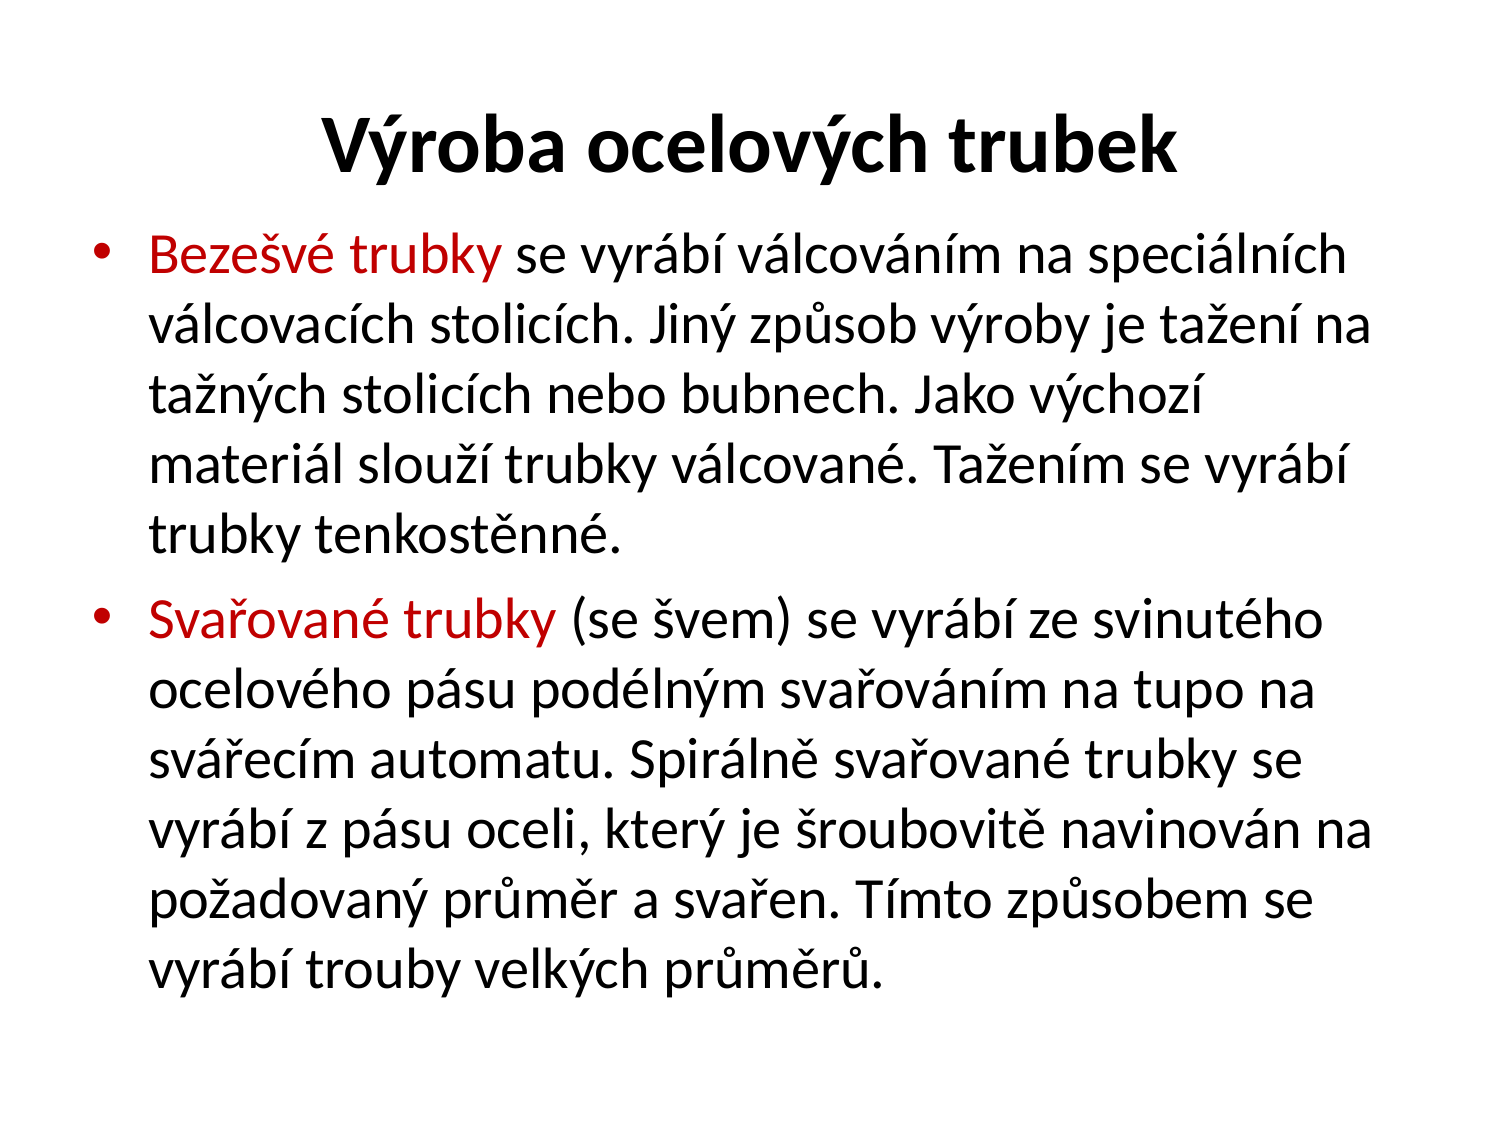

# Výroba ocelových trubek
Bezešvé trubky se vyrábí válcováním na speciálních válcovacích stolicích. Jiný způsob výroby je tažení na tažných stolicích nebo bubnech. Jako výchozí materiál slouží trubky válcované. Tažením se vyrábí trubky tenkostěnné.
Svařované trubky (se švem) se vyrábí ze svinutého ocelového pásu podélným svařováním na tupo na svářecím automatu. Spirálně svařované trubky se vyrábí z pásu oceli, který je šroubovitě navinován na požadovaný průměr a svařen. Tímto způsobem se vyrábí trouby velkých průměrů.